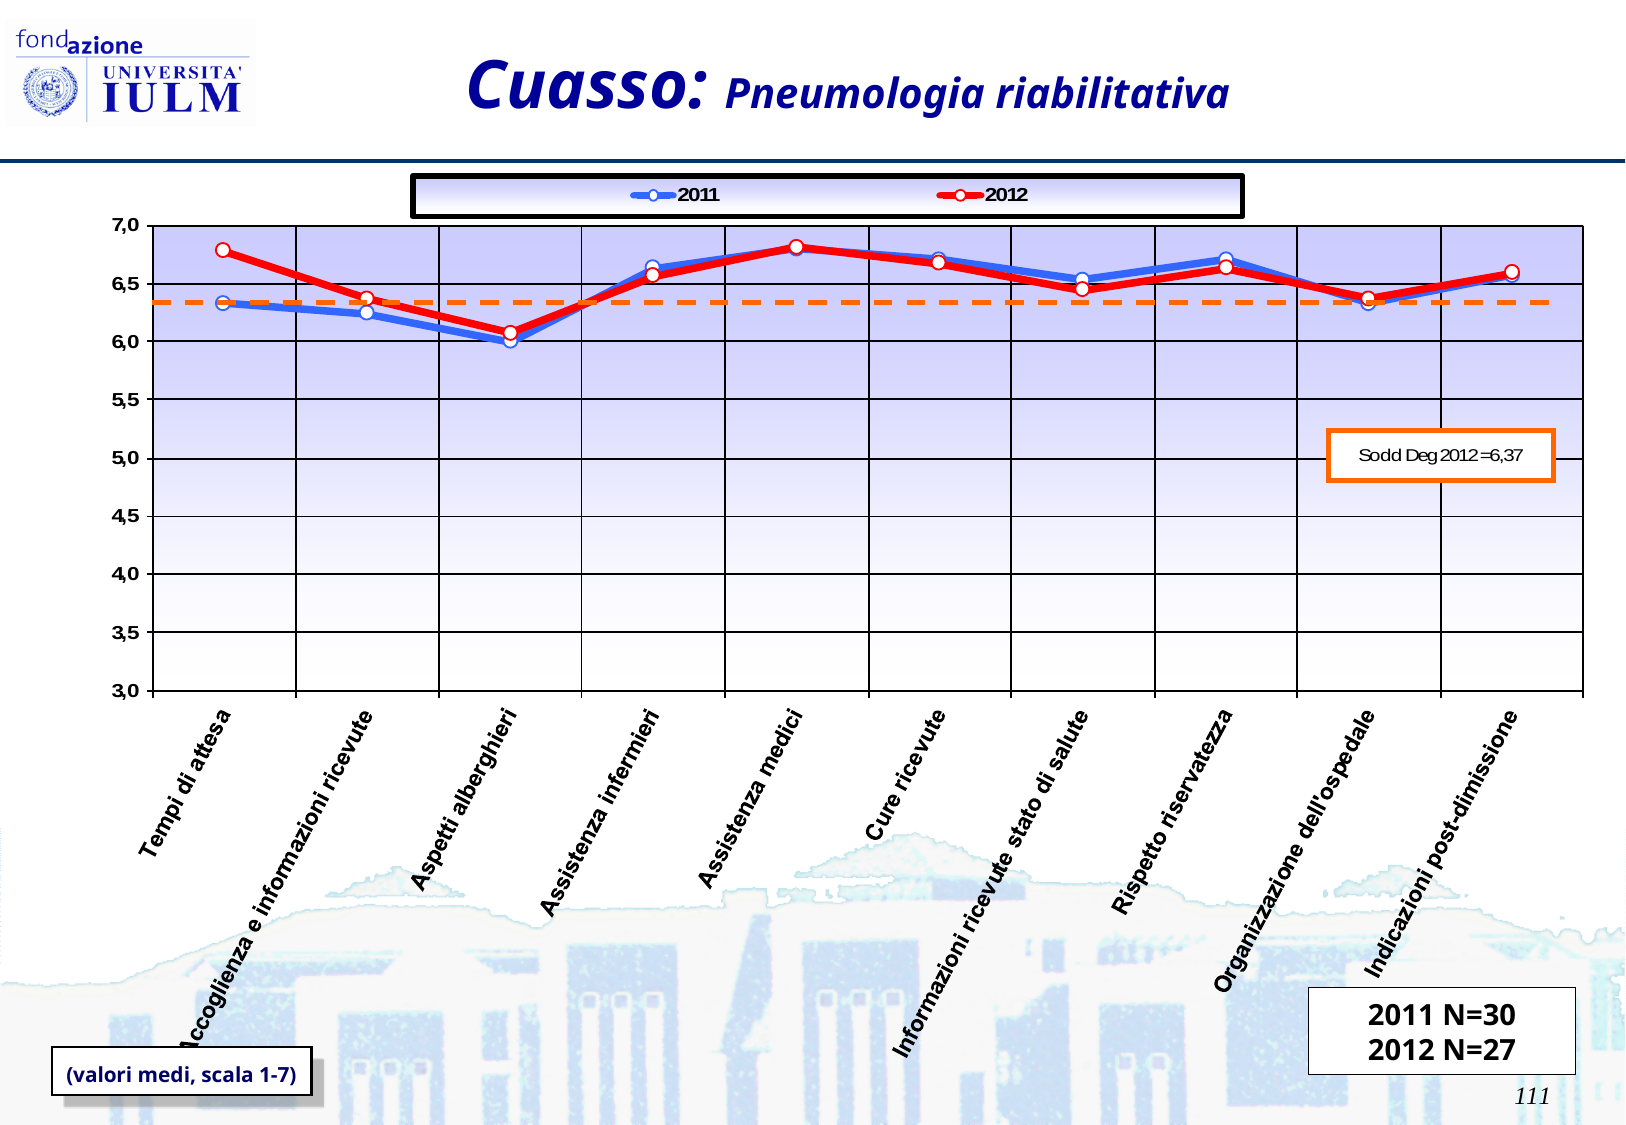

Cuasso: Pneumologia riabilitativa
2011 N=30
2012 N=27
(valori medi, scala 1-7)